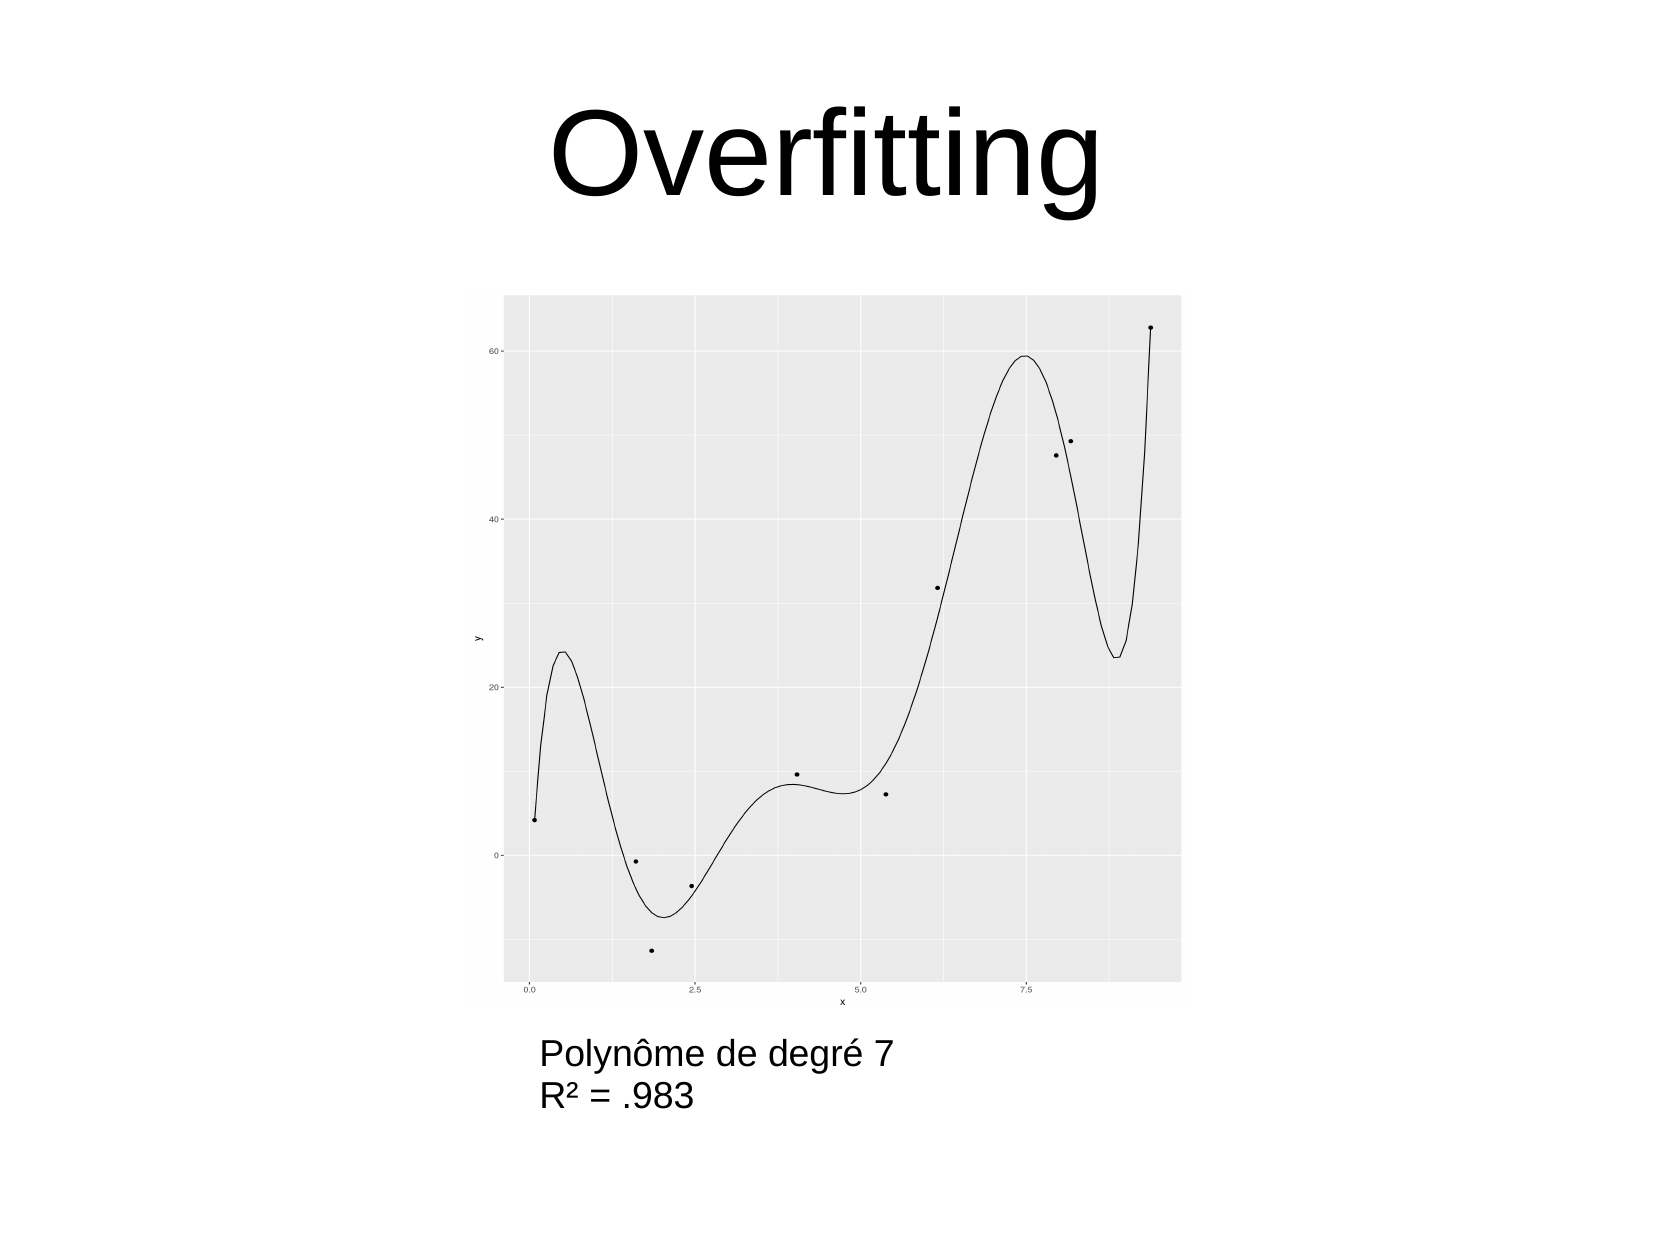

# Overfitting
Polynôme de degré 7
R² = .983